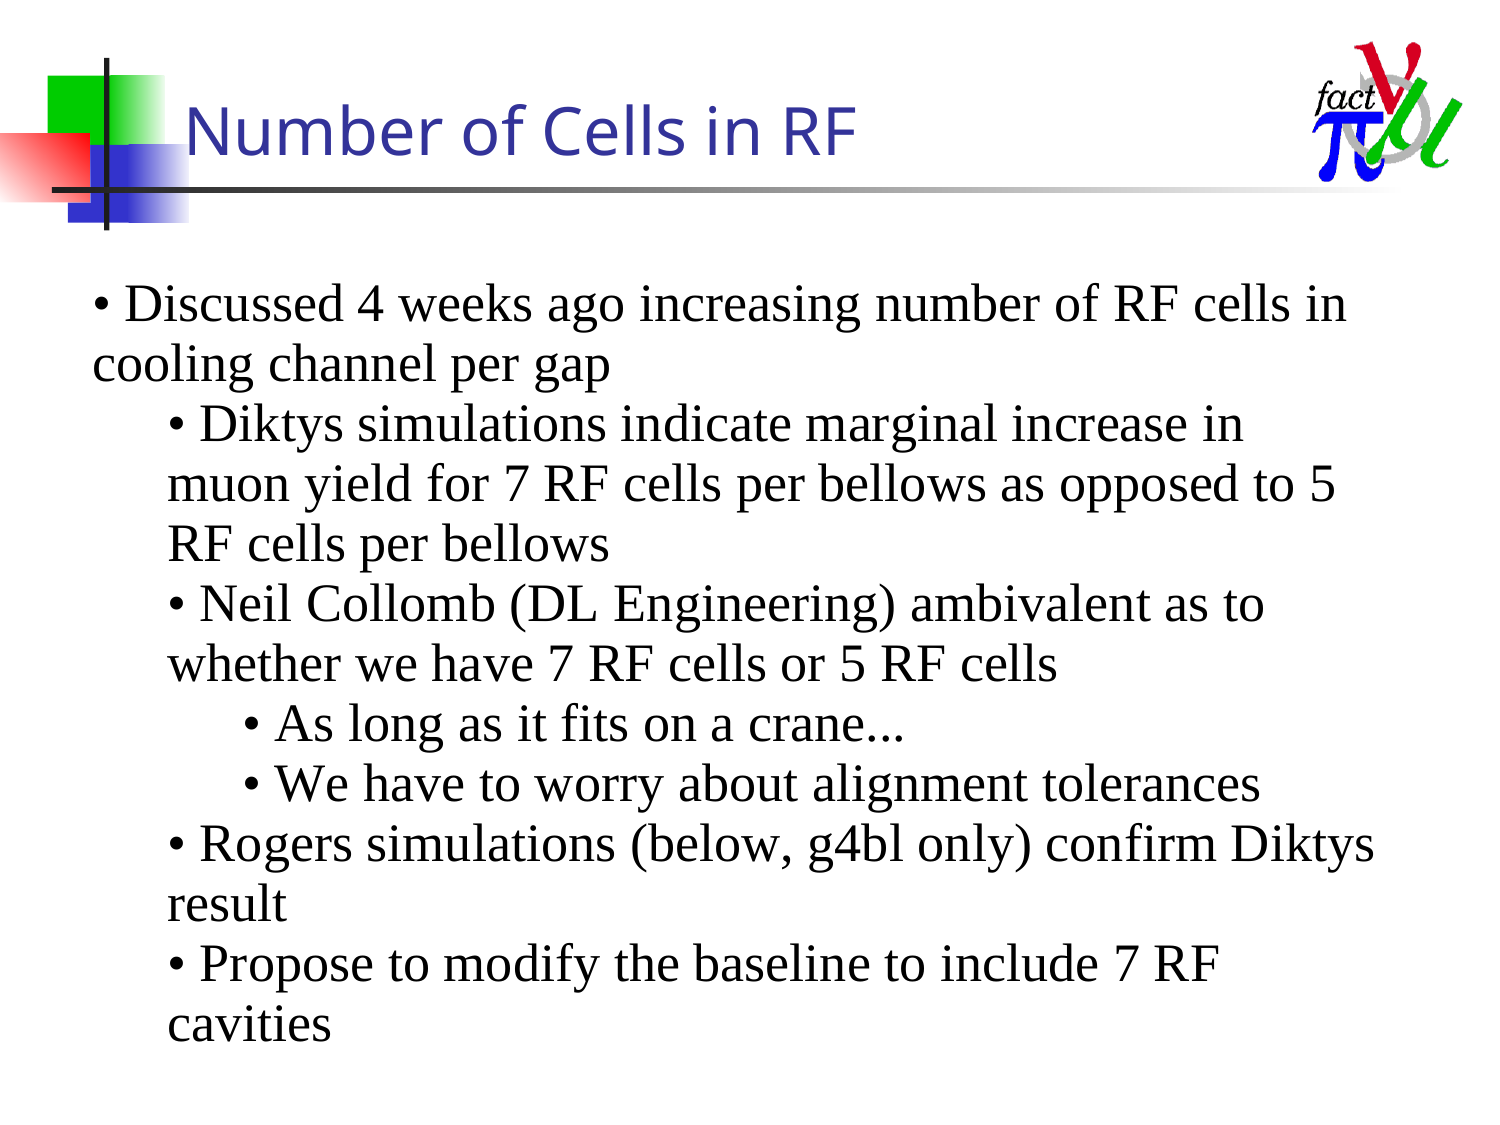

# Number of Cells in RF
 Discussed 4 weeks ago increasing number of RF cells in cooling channel per gap
 Diktys simulations indicate marginal increase in muon yield for 7 RF cells per bellows as opposed to 5 RF cells per bellows
 Neil Collomb (DL Engineering) ambivalent as to whether we have 7 RF cells or 5 RF cells
 As long as it fits on a crane...
 We have to worry about alignment tolerances
 Rogers simulations (below, g4bl only) confirm Diktys result
 Propose to modify the baseline to include 7 RF cavities